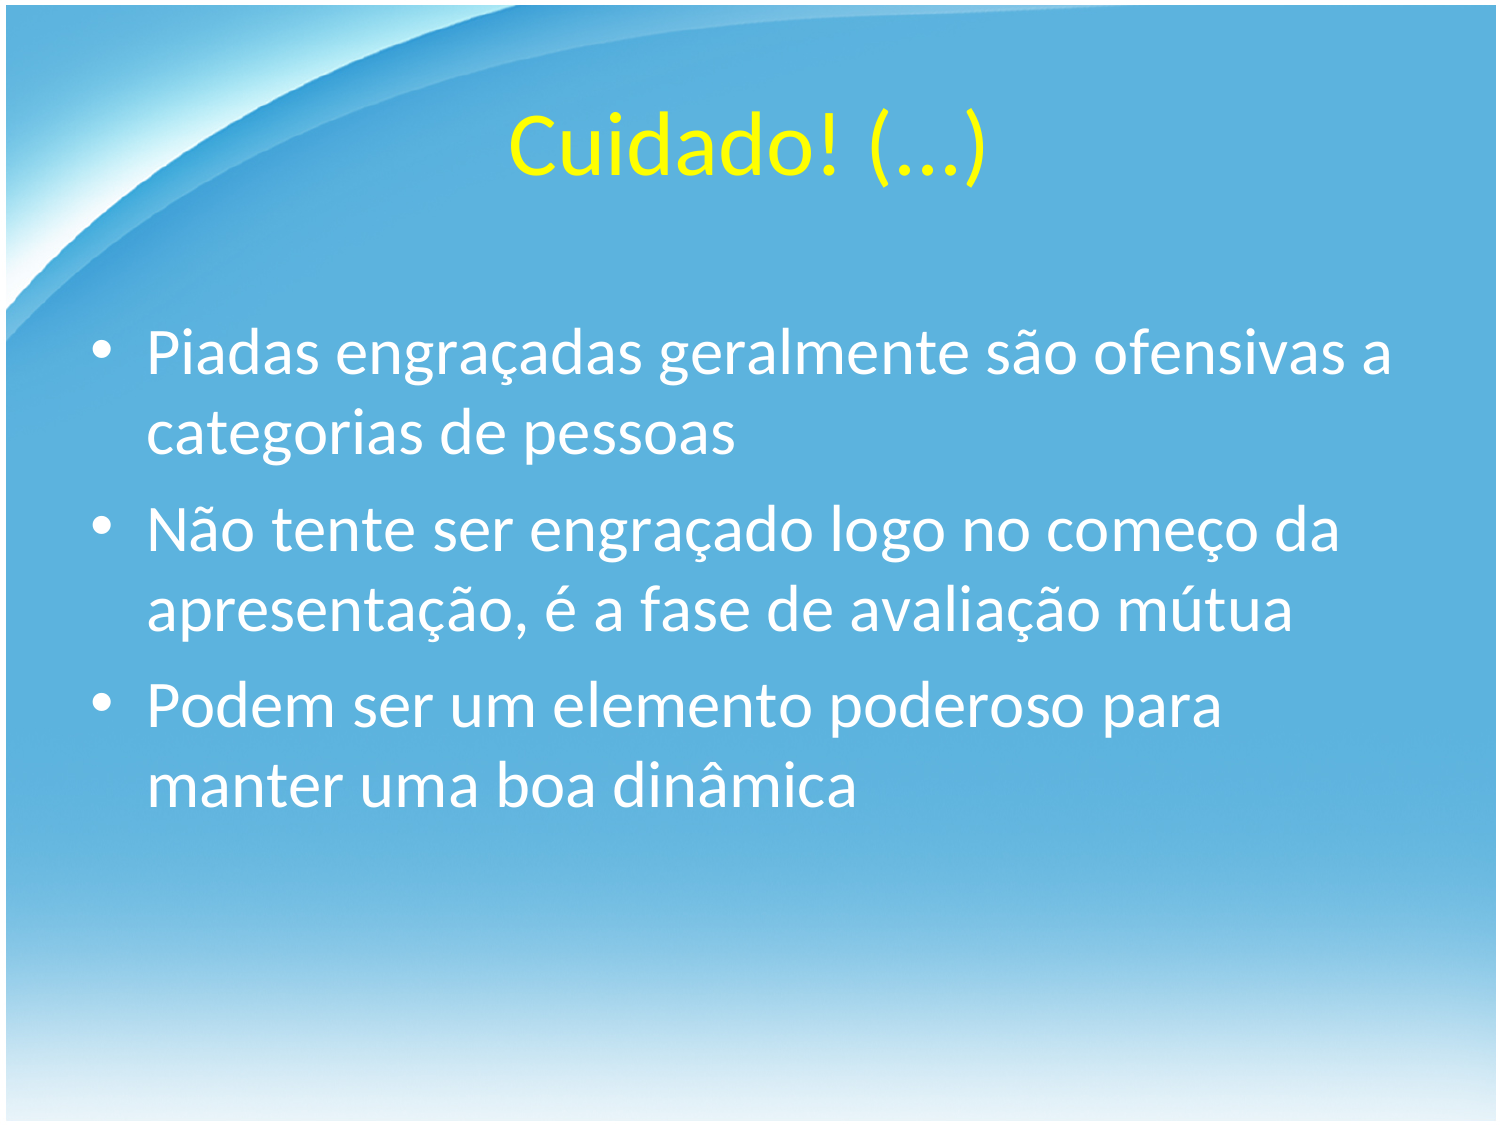

# Cuidado! (...)
Piadas engraçadas geralmente são ofensivas a categorias de pessoas
Não tente ser engraçado logo no começo da apresentação, é a fase de avaliação mútua
Podem ser um elemento poderoso para manter uma boa dinâmica